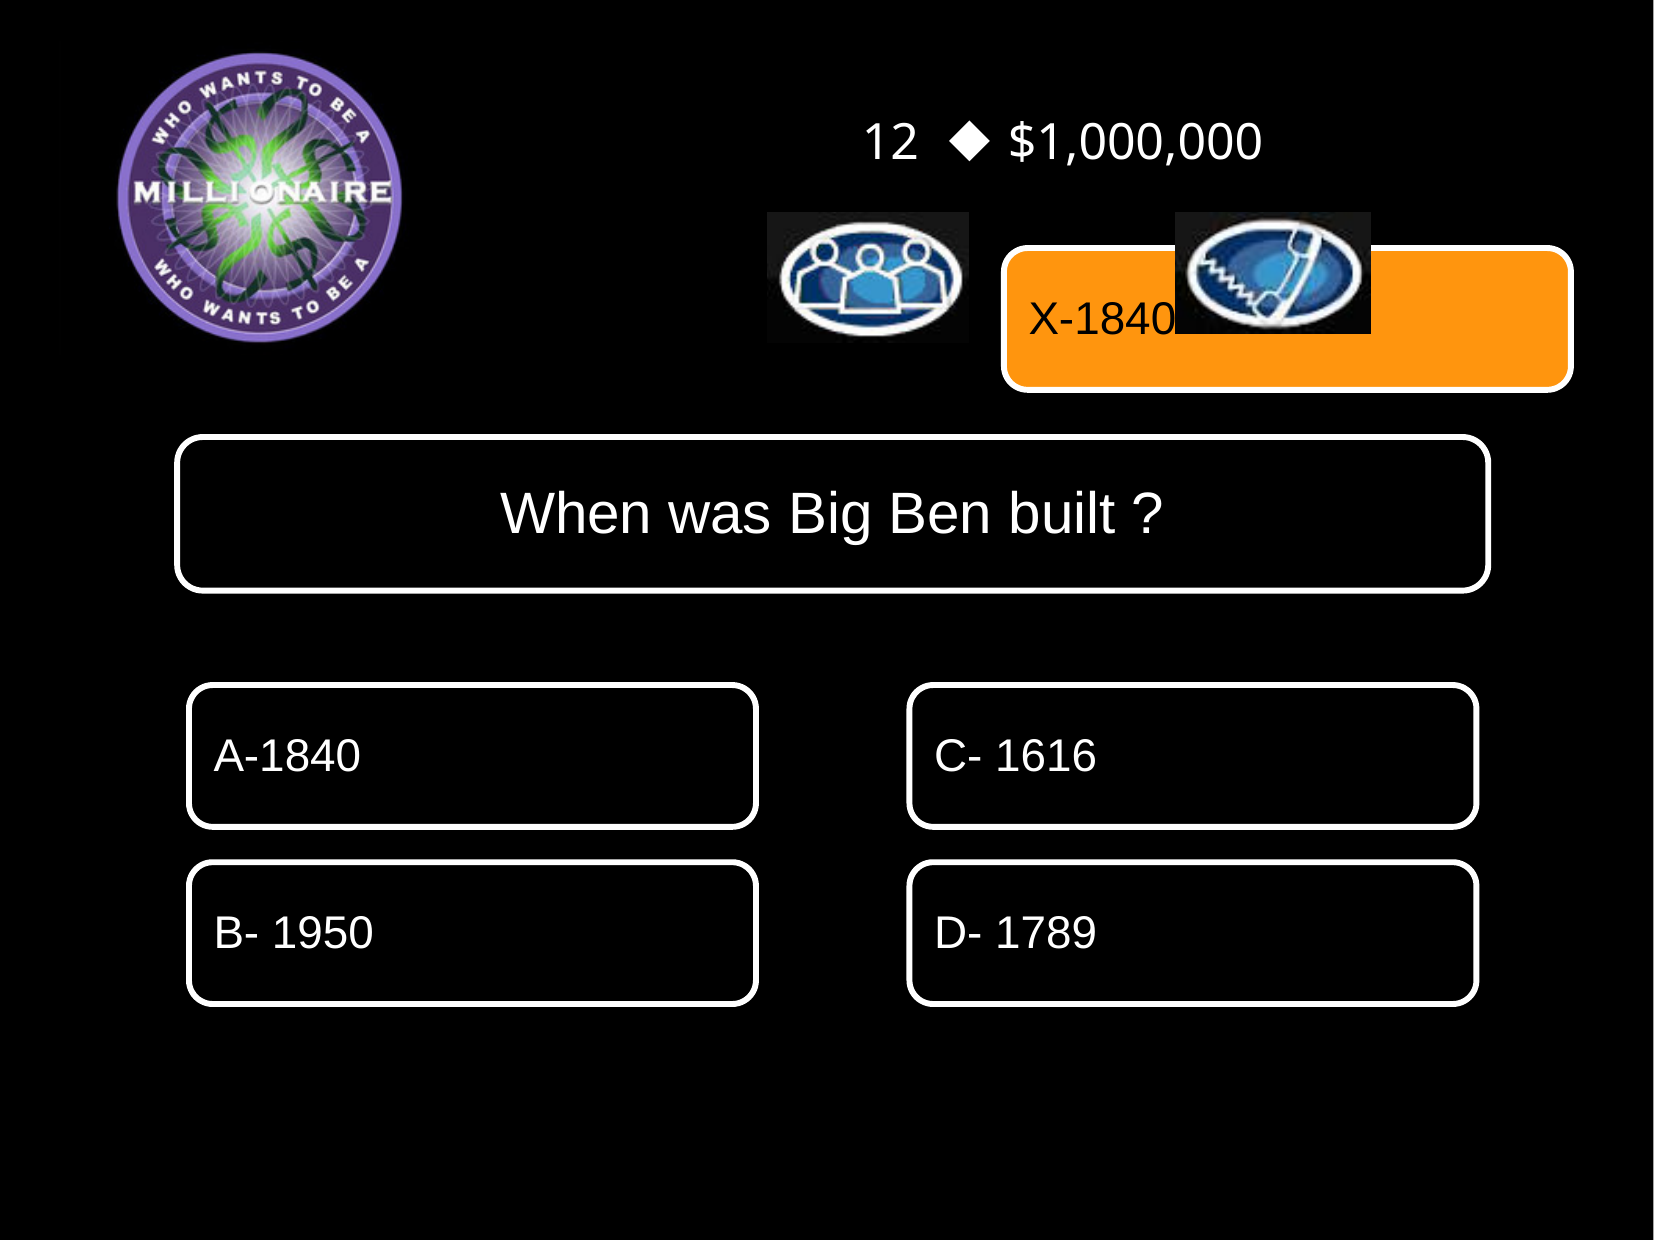

12  $1,000,000
X-1840
When was Big Ben built ?
A-1840
C- 1616
B- 1950
D- 1789